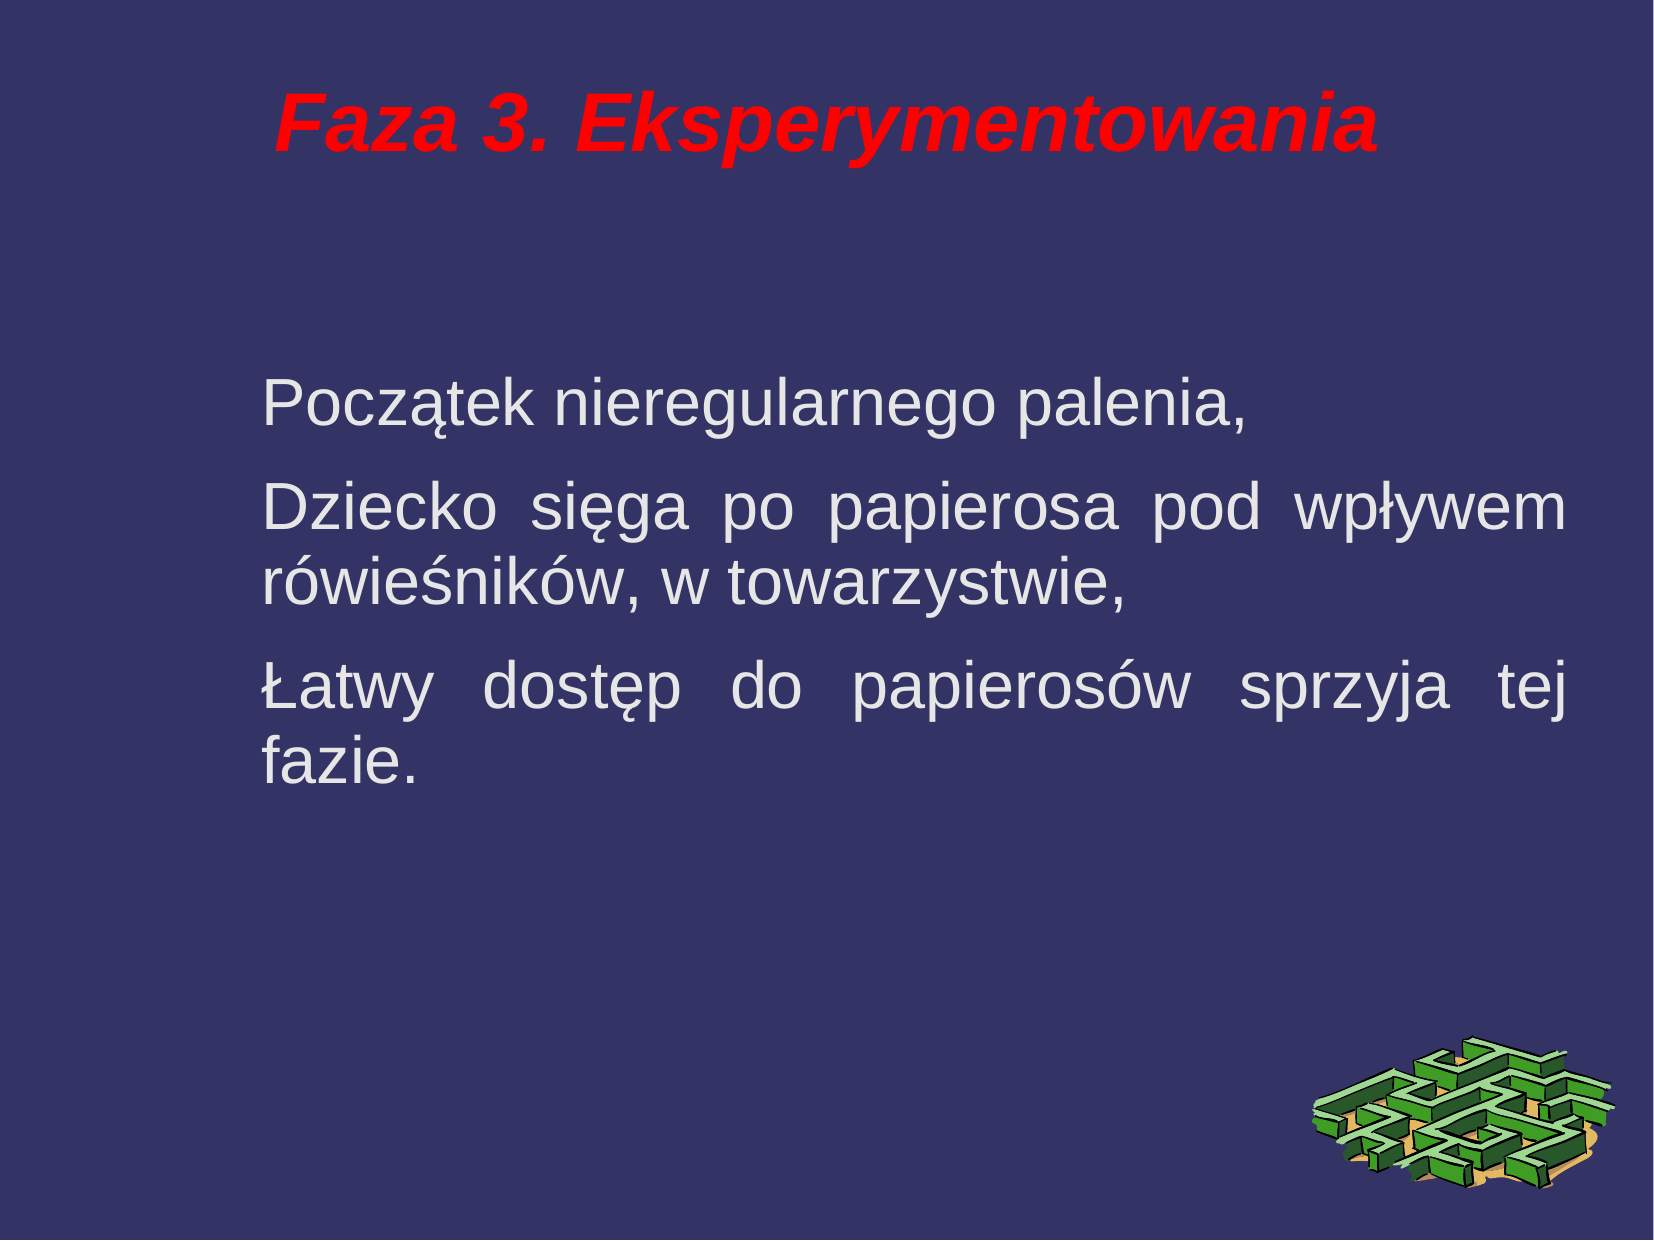

# Faza 3. Eksperymentowania
Początek nieregularnego palenia,
Dziecko sięga po papierosa pod wpływem rówieśników, w towarzystwie,
Łatwy dostęp do papierosów sprzyja tej fazie.